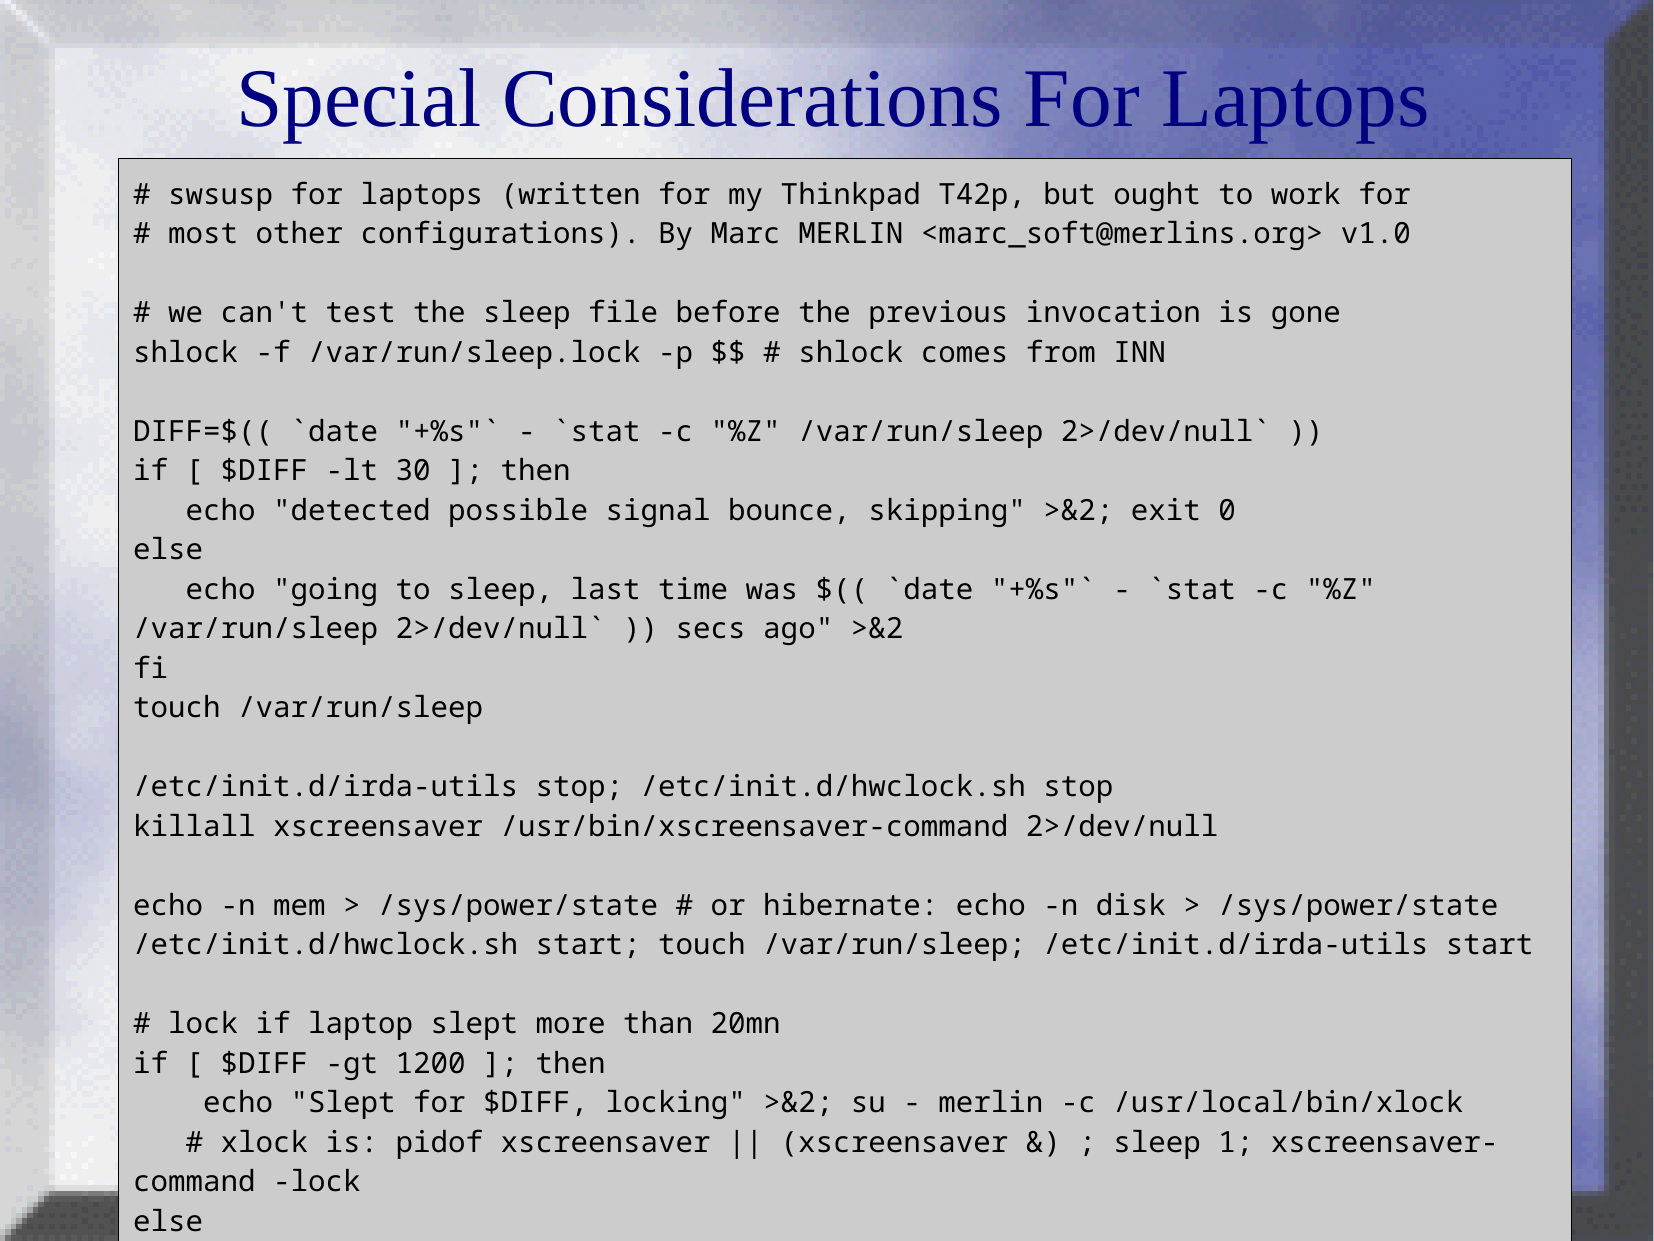

# Special Considerations For Laptops
# swsusp for laptops (written for my Thinkpad T42p, but ought to work for
# most other configurations). By Marc MERLIN <marc_soft@merlins.org> v1.0
# we can't test the sleep file before the previous invocation is gone
shlock -f /var/run/sleep.lock -p $$ # shlock comes from INN
DIFF=$(( `date "+%s"` - `stat -c "%Z" /var/run/sleep 2>/dev/null` ))
if [ $DIFF -lt 30 ]; then
 echo "detected possible signal bounce, skipping" >&2; exit 0
else
 echo "going to sleep, last time was $(( `date "+%s"` - `stat -c "%Z" /var/run/sleep 2>/dev/null` )) secs ago" >&2
fi
touch /var/run/sleep
/etc/init.d/irda-utils stop; /etc/init.d/hwclock.sh stop
killall xscreensaver /usr/bin/xscreensaver-command 2>/dev/null
echo -n mem > /sys/power/state # or hibernate: echo -n disk > /sys/power/state
/etc/init.d/hwclock.sh start; touch /var/run/sleep; /etc/init.d/irda-utils start
# lock if laptop slept more than 20mn
if [ $DIFF -gt 1200 ]; then
 echo "Slept for $DIFF, locking" >&2; su - merlin -c /usr/local/bin/xlock
 # xlock is: pidof xscreensaver || (xscreensaver &) ; sleep 1; xscreensaver-command -lock
else
 echo "Slept for $DIFF, not locking" >&2
fi
/bin/rm /var/run/sleep.lock